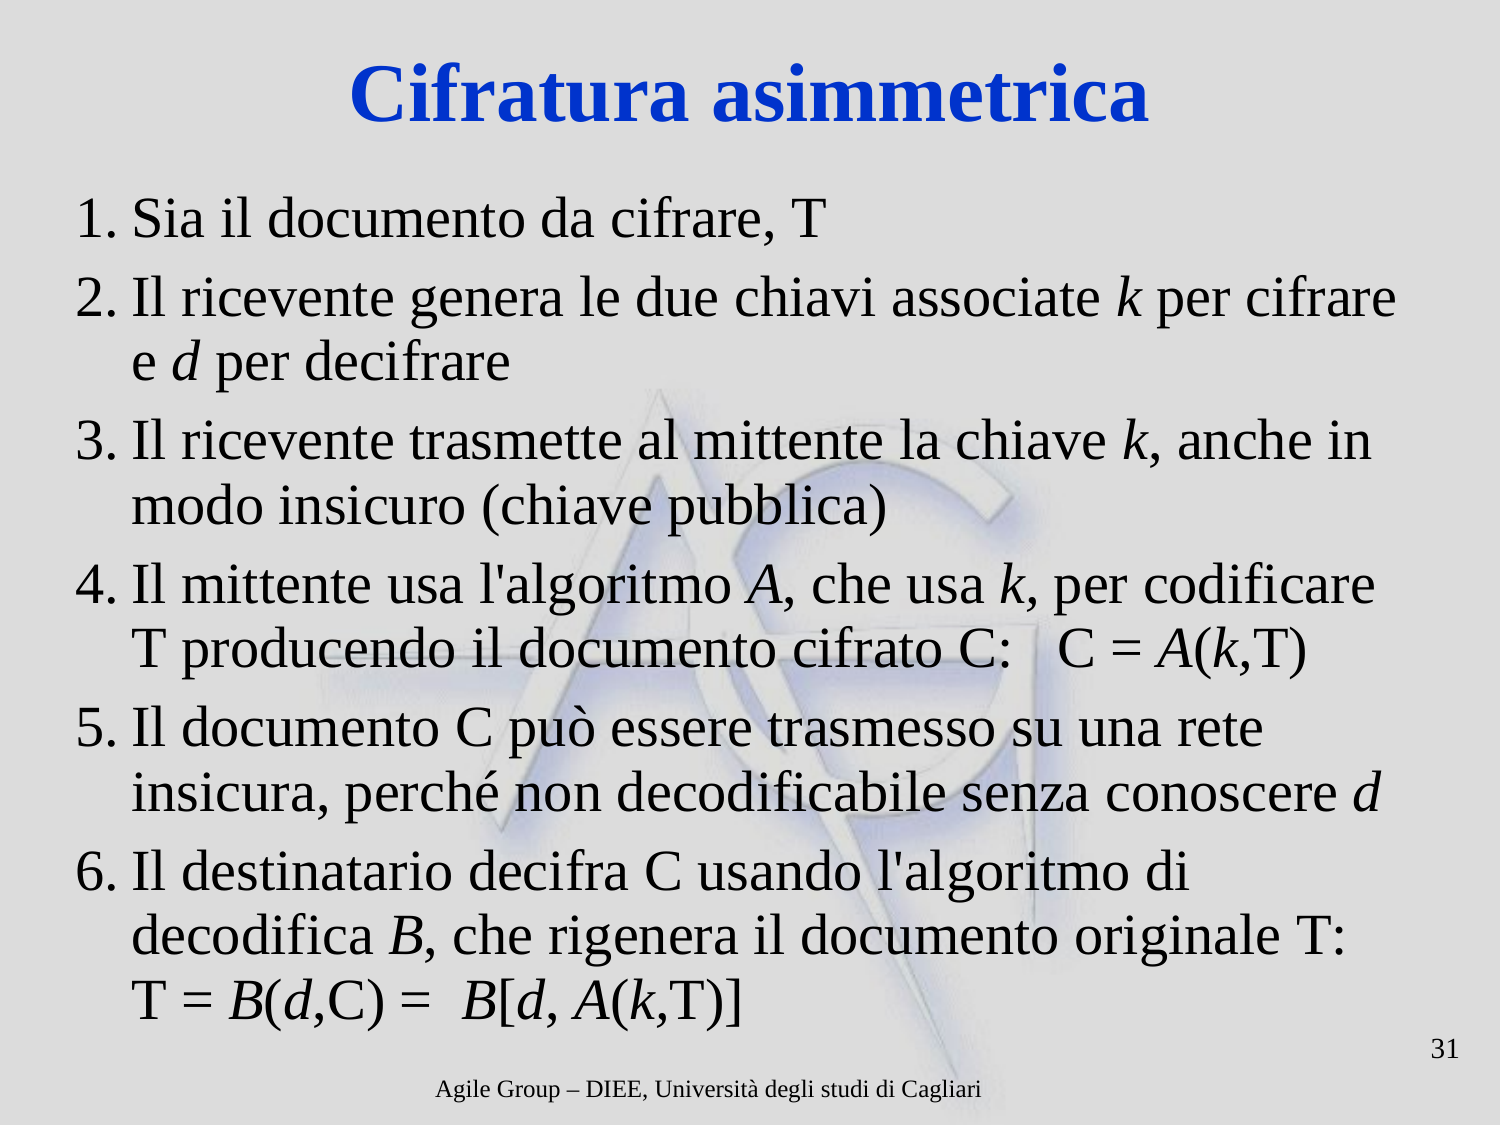

# Cifratura asimmetrica
Sia il documento da cifrare, T
Il ricevente genera le due chiavi associate k per cifrare e d per decifrare
Il ricevente trasmette al mittente la chiave k, anche in modo insicuro (chiave pubblica)
Il mittente usa l'algoritmo A, che usa k, per codificare T producendo il documento cifrato C: C = A(k,T)
Il documento C può essere trasmesso su una rete insicura, perché non decodificabile senza conoscere d
Il destinatario decifra C usando l'algoritmo di decodifica B, che rigenera il documento originale T:
T = B(d,C) = B[d, A(k,T)]
31